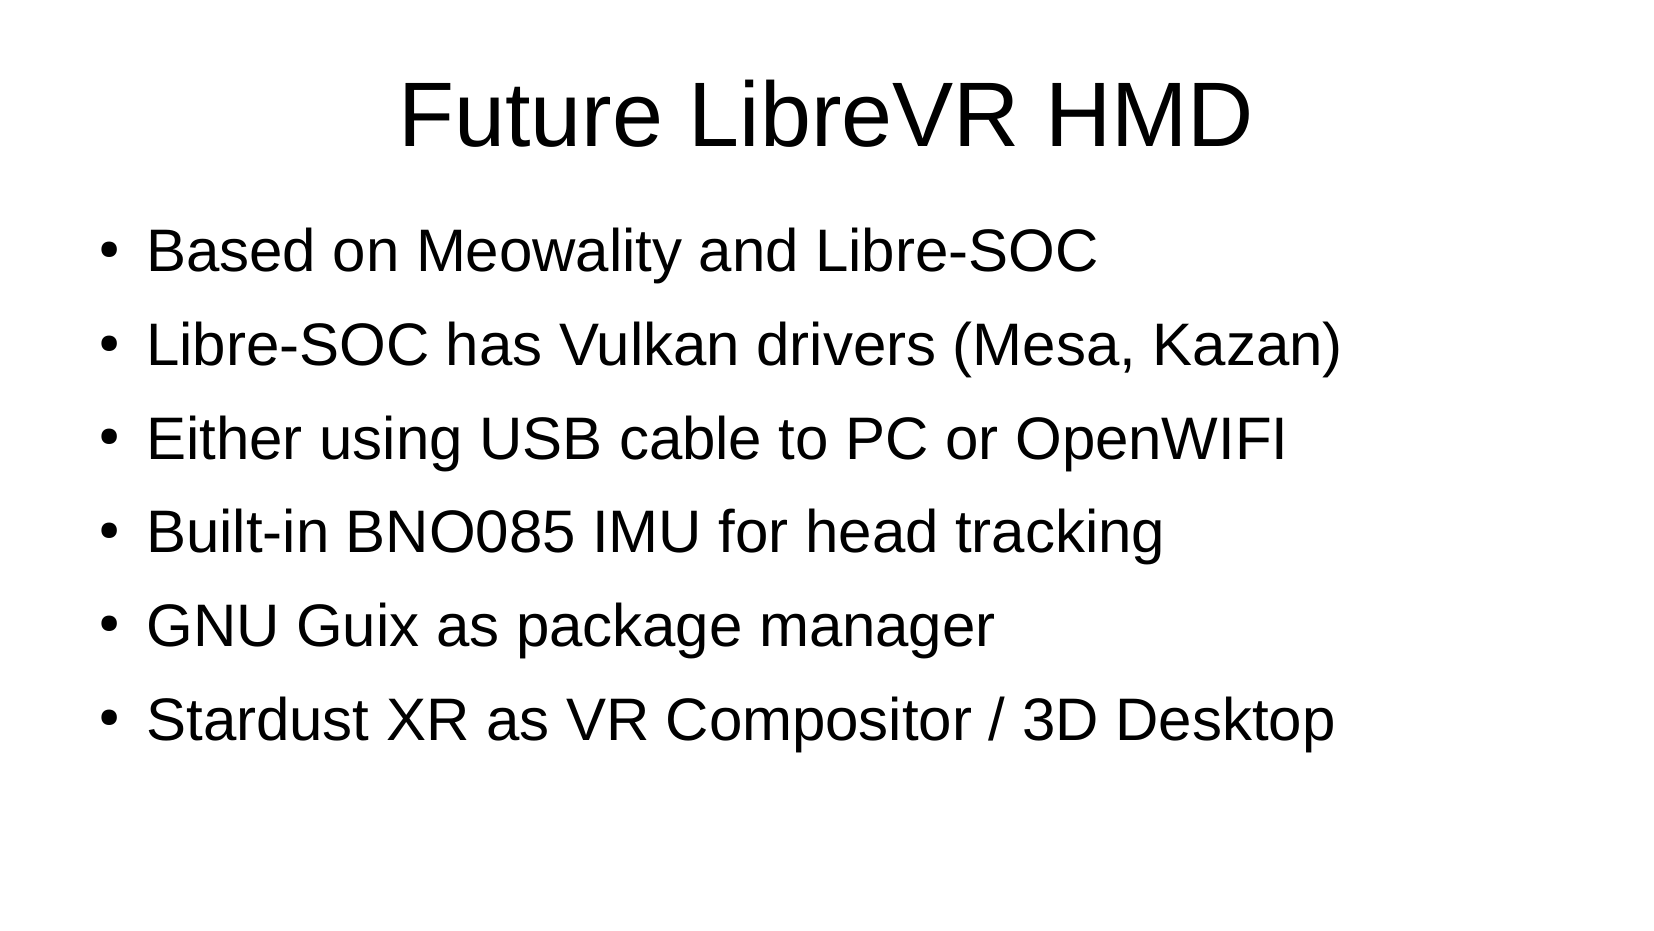

# Future LibreVR HMD
Based on Meowality and Libre-SOC
Libre-SOC has Vulkan drivers (Mesa, Kazan)
Either using USB cable to PC or OpenWIFI
Built-in BNO085 IMU for head tracking
GNU Guix as package manager
Stardust XR as VR Compositor / 3D Desktop